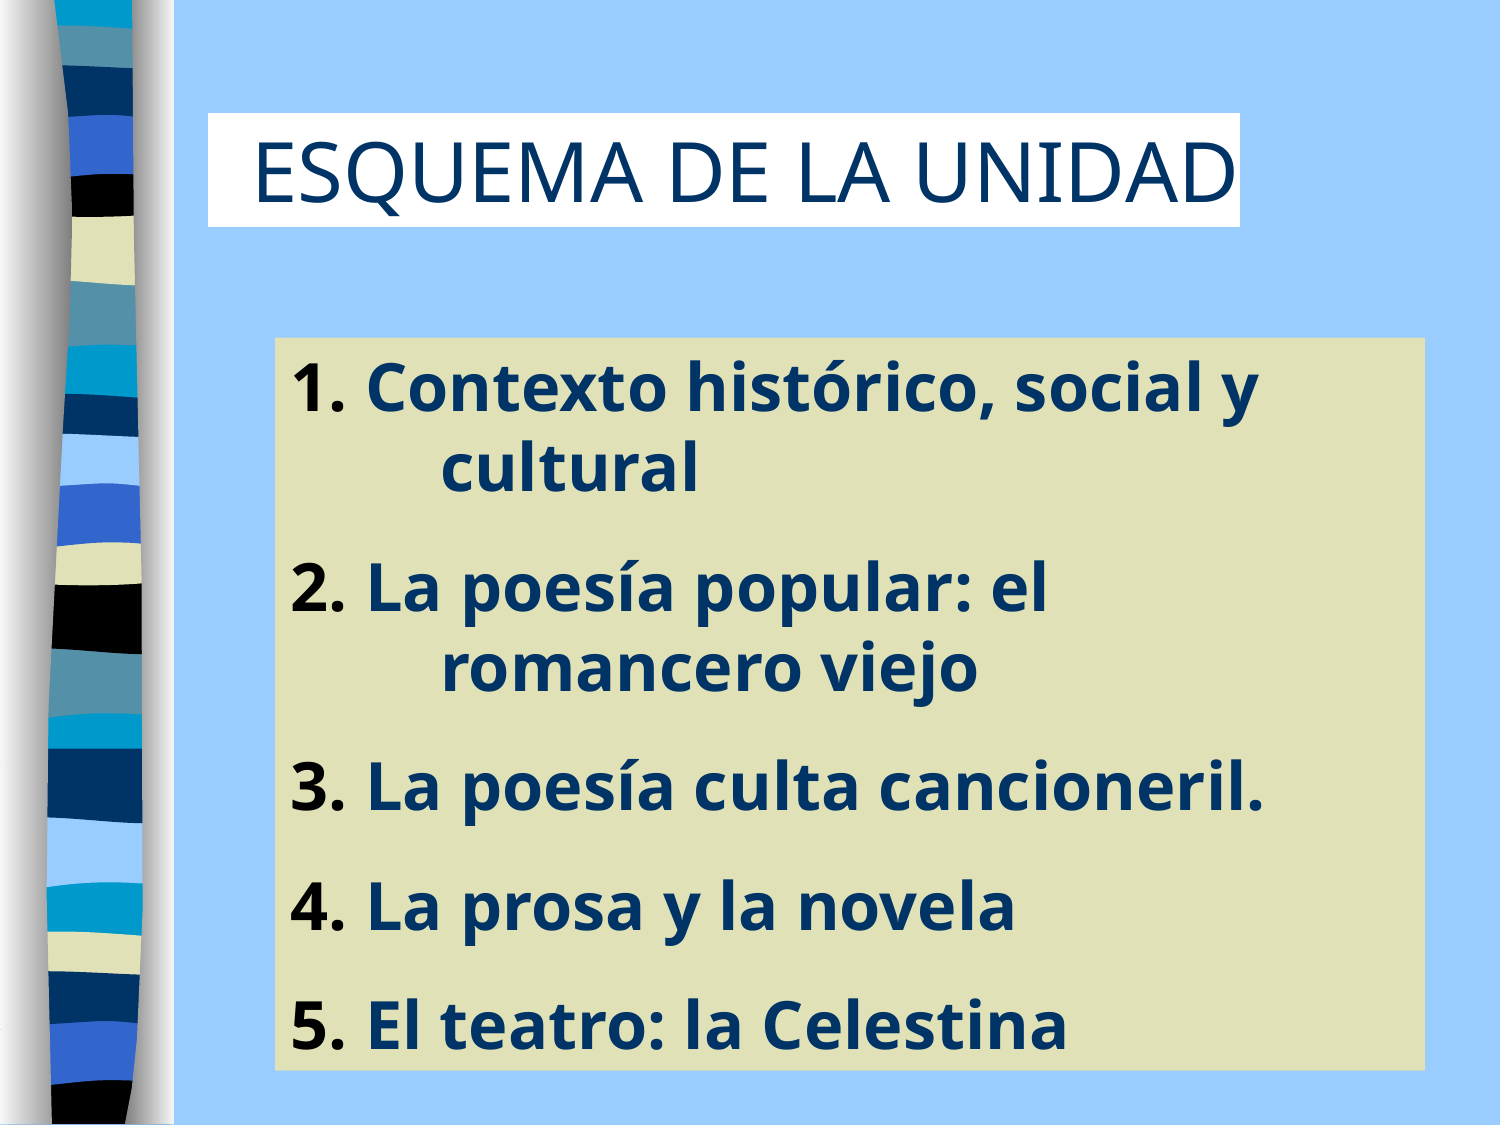

# ESQUEMA DE LA UNIDAD
Contexto histórico, social y cultural
La poesía popular: el romancero viejo
La poesía culta cancioneril.
La prosa y la novela
El teatro: la Celestina